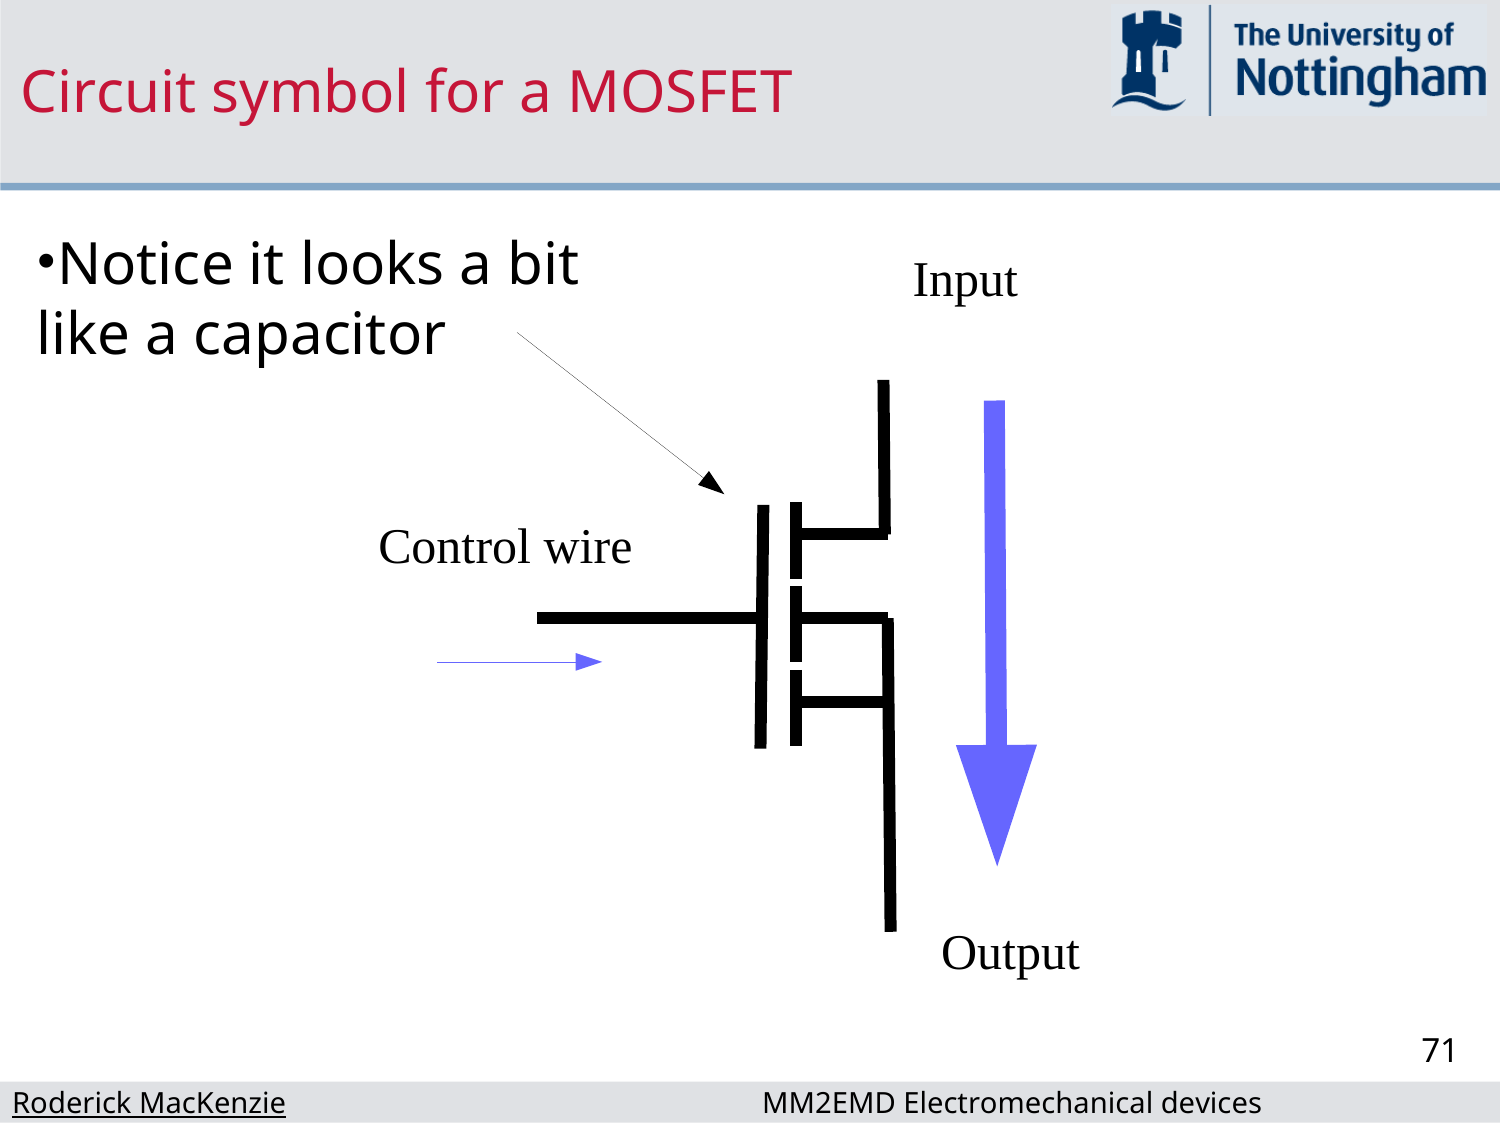

# Circuit symbol for a MOSFET
Notice it looks a bit like a capacitor
Input
Control wire
Output